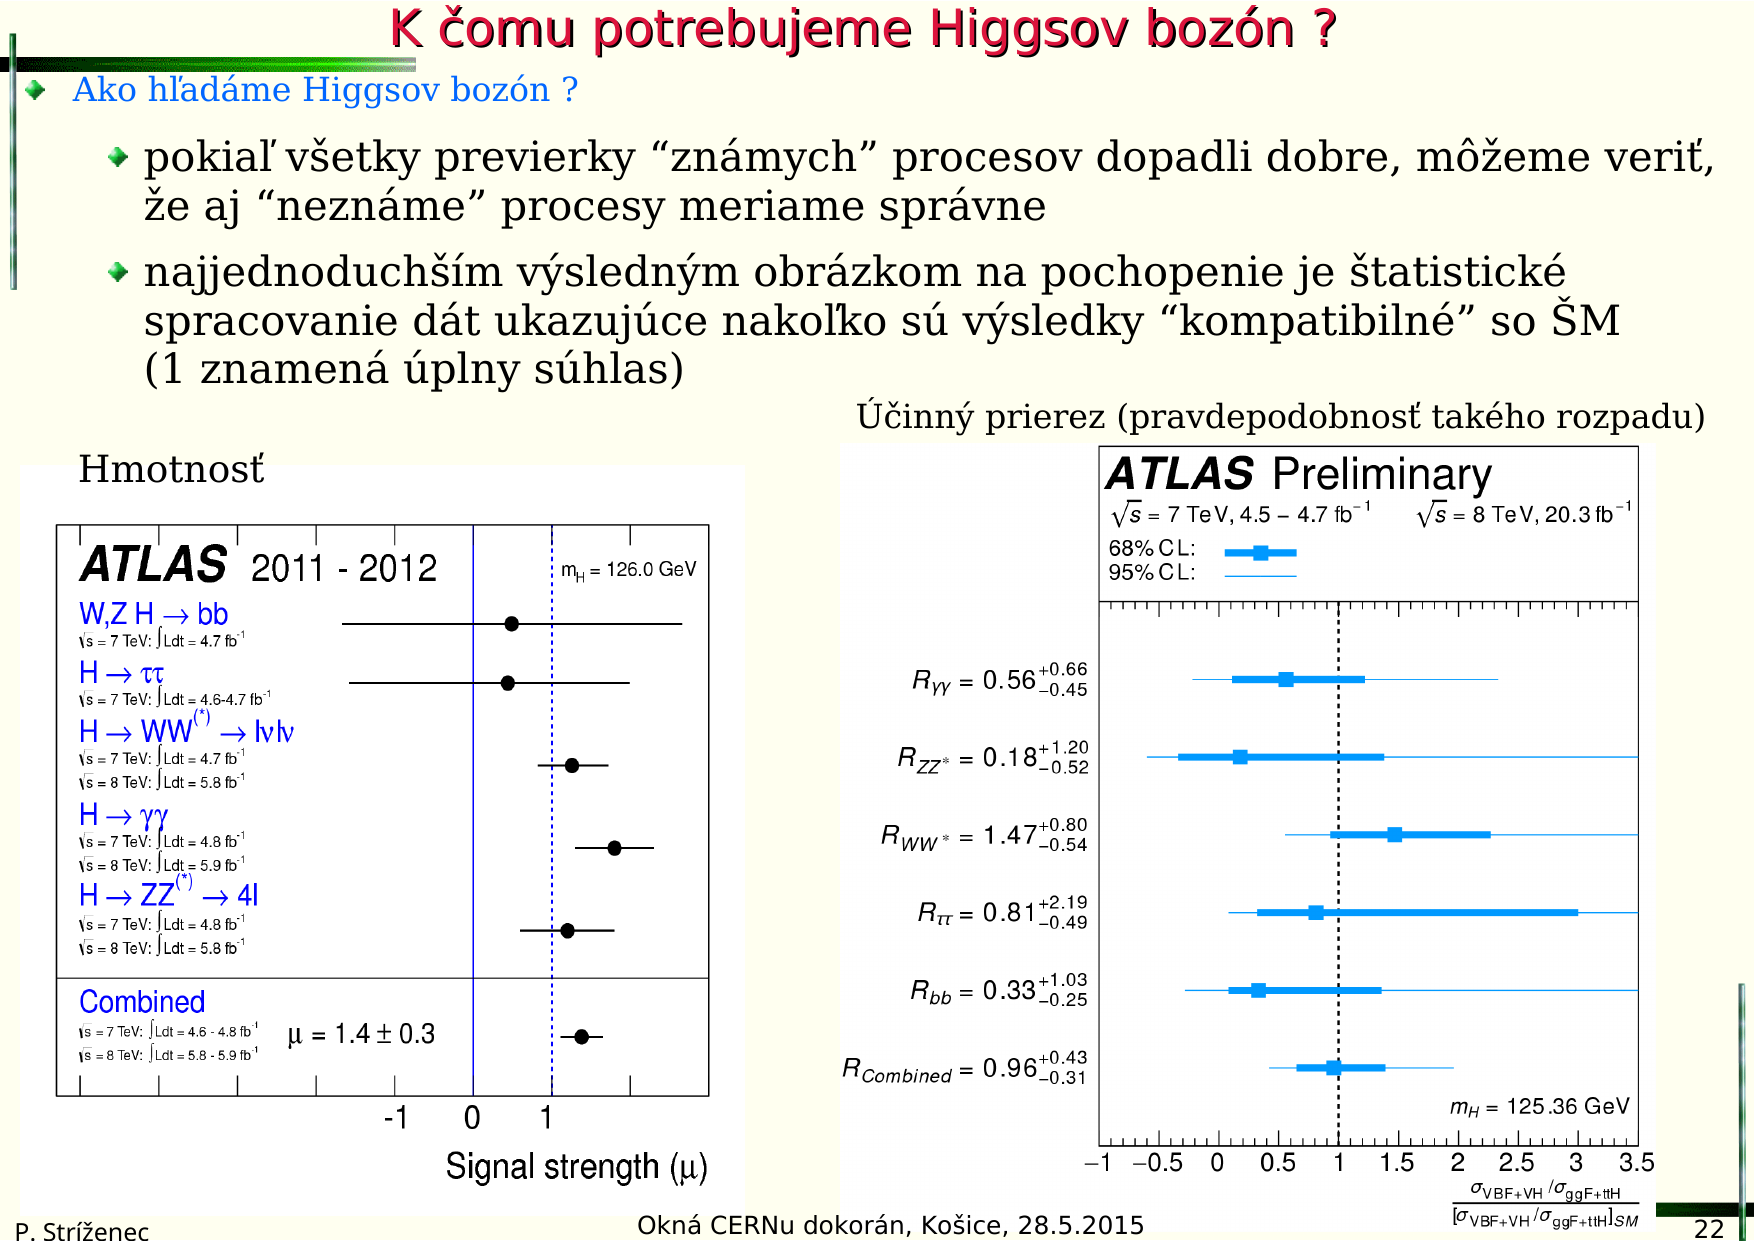

K čomu potrebujeme Higgsov bozón ?
# Ako hľadáme Higgsov bozón ?
pokiaľ všetky previerky “známych” procesov dopadli dobre, môžeme veriť, že aj “neznáme” procesy meriame správne
najjednoduchším výsledným obrázkom na pochopenie je štatistické spracovanie dát ukazujúce nakoľko sú výsledky “kompatibilné” so ŠM (1 znamená úplny súhlas)
Účinný prierez (pravdepodobnosť takého rozpadu)
Hmotnosť
Okná CERNu dokorán, Košice, 28.5.2015
P. Stríženec